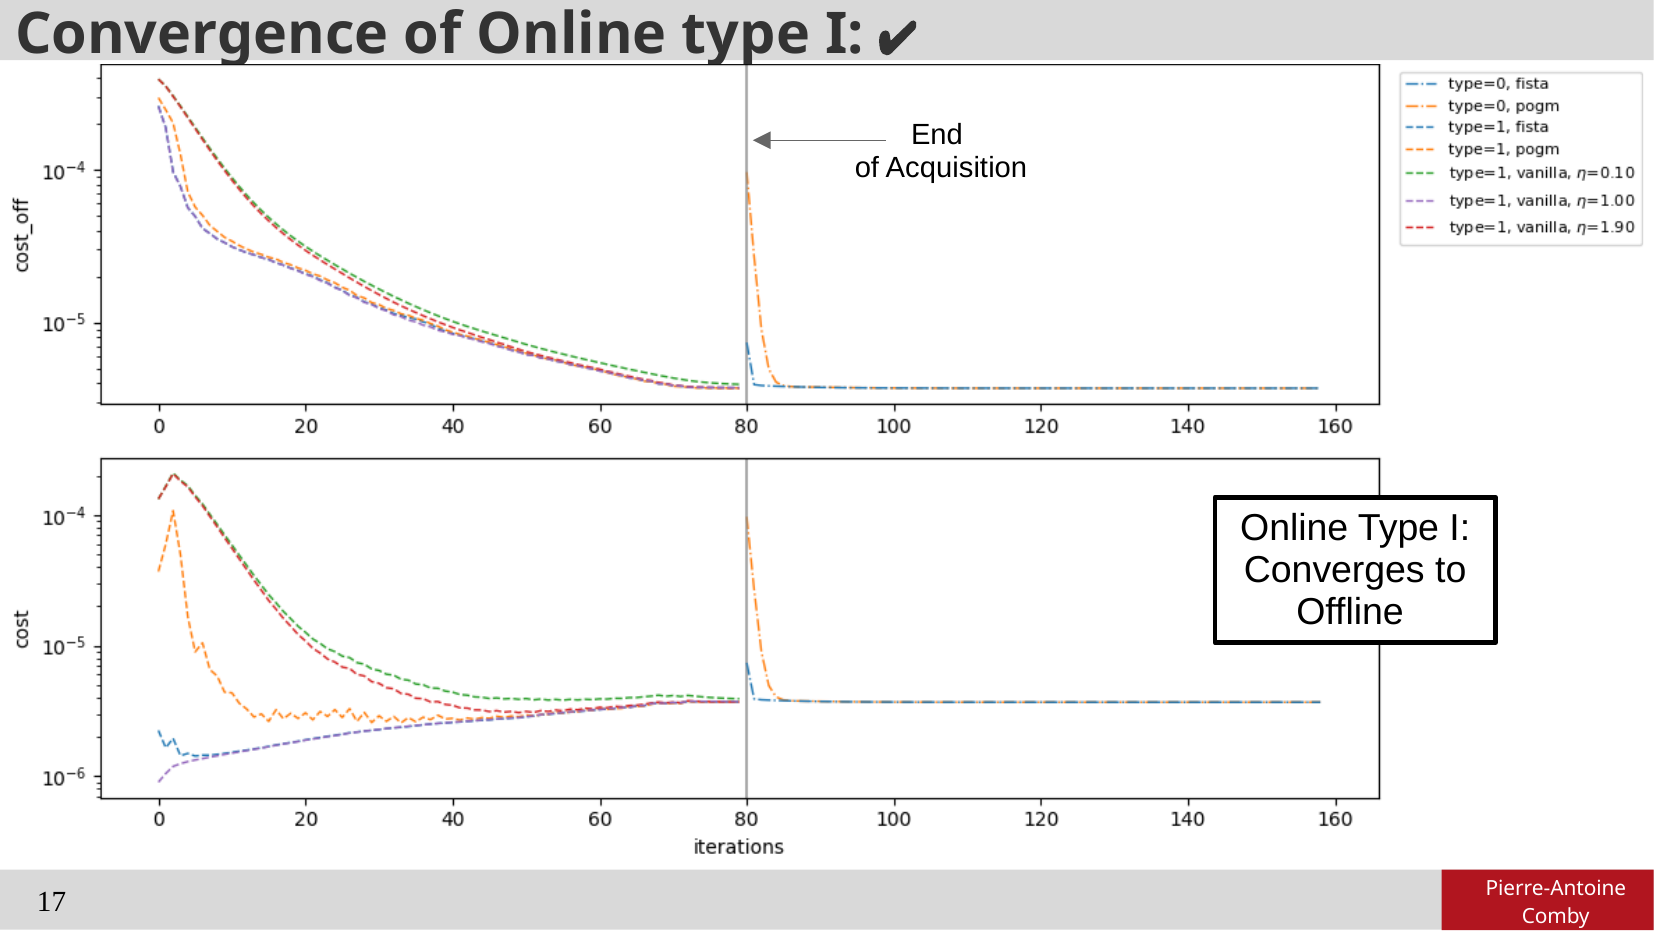

# Convergence of Online type I: ✔
End
of Acquisition
Online Type I:
Converges to Offline
17